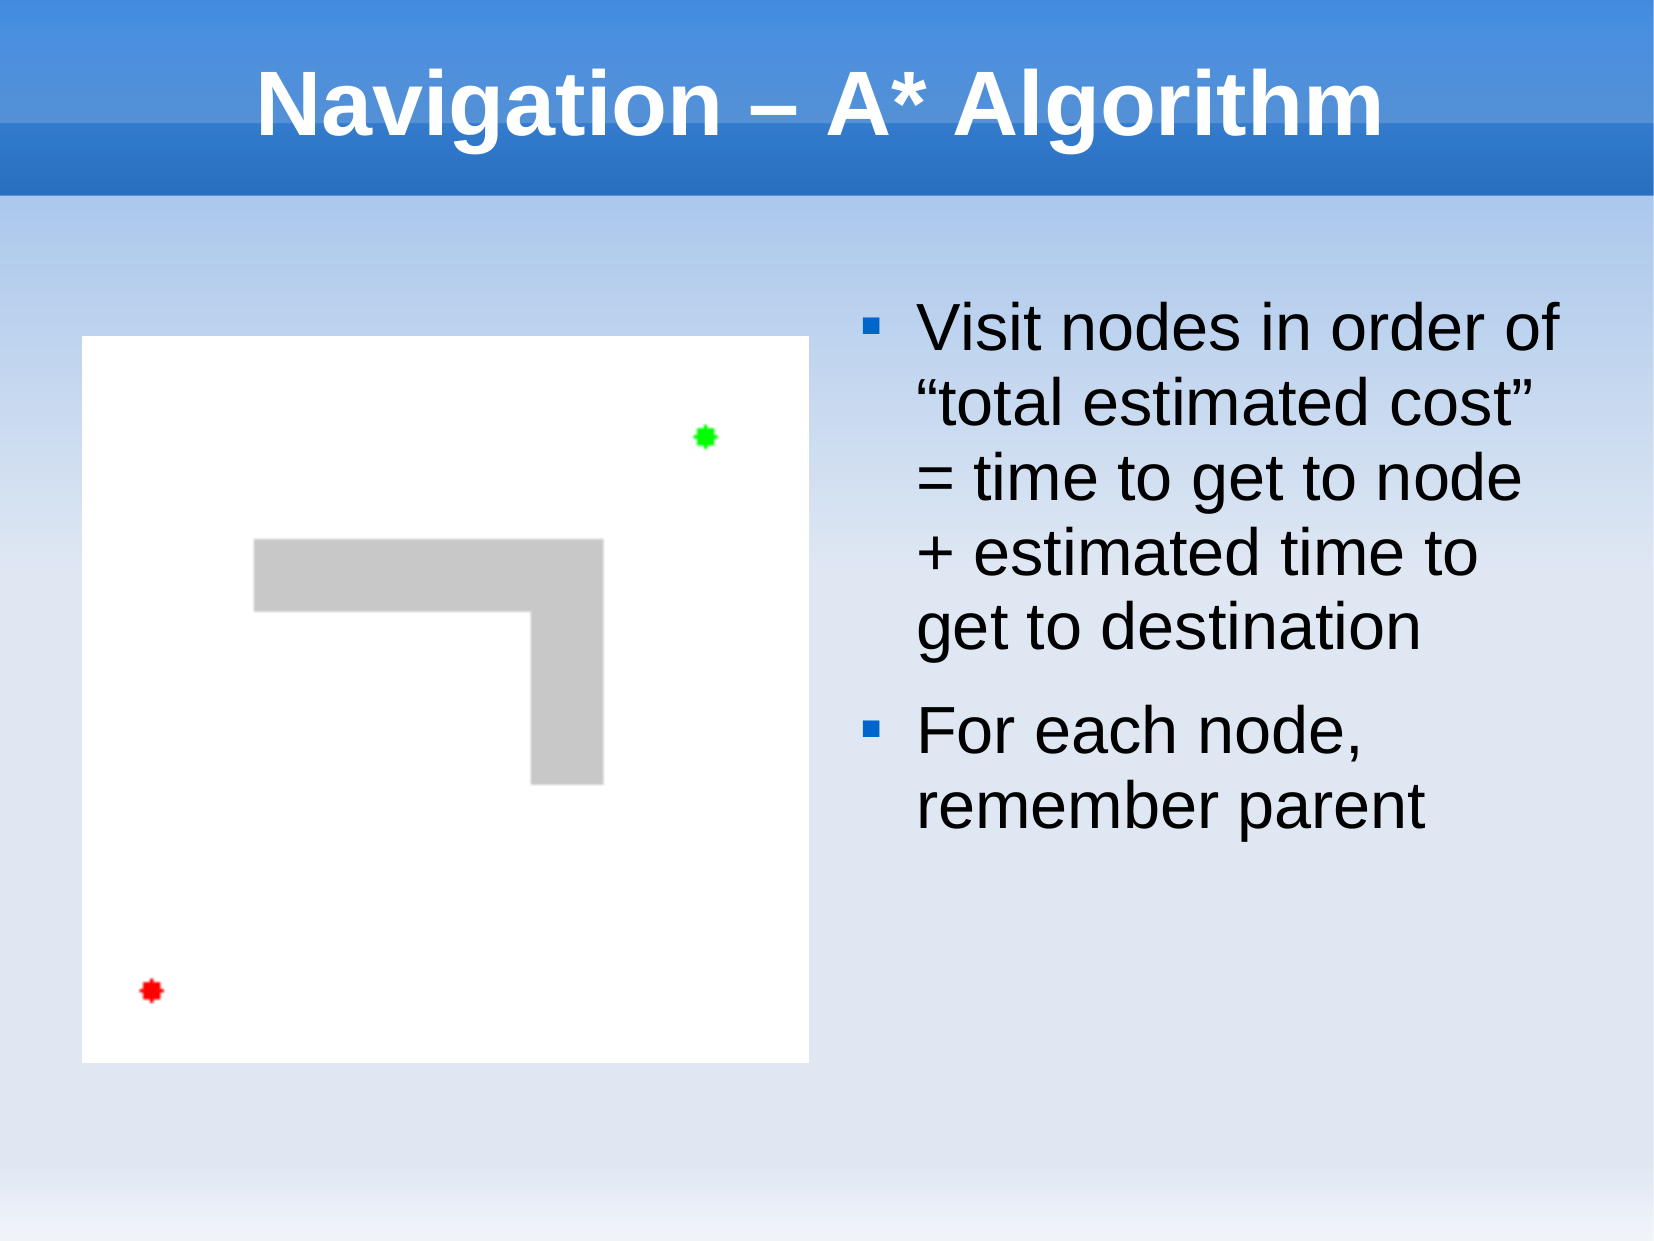

# Navigation – A* Algorithm
Visit nodes in order of “total estimated cost” = time to get to node + estimated time to get to destination
For each node, remember parent